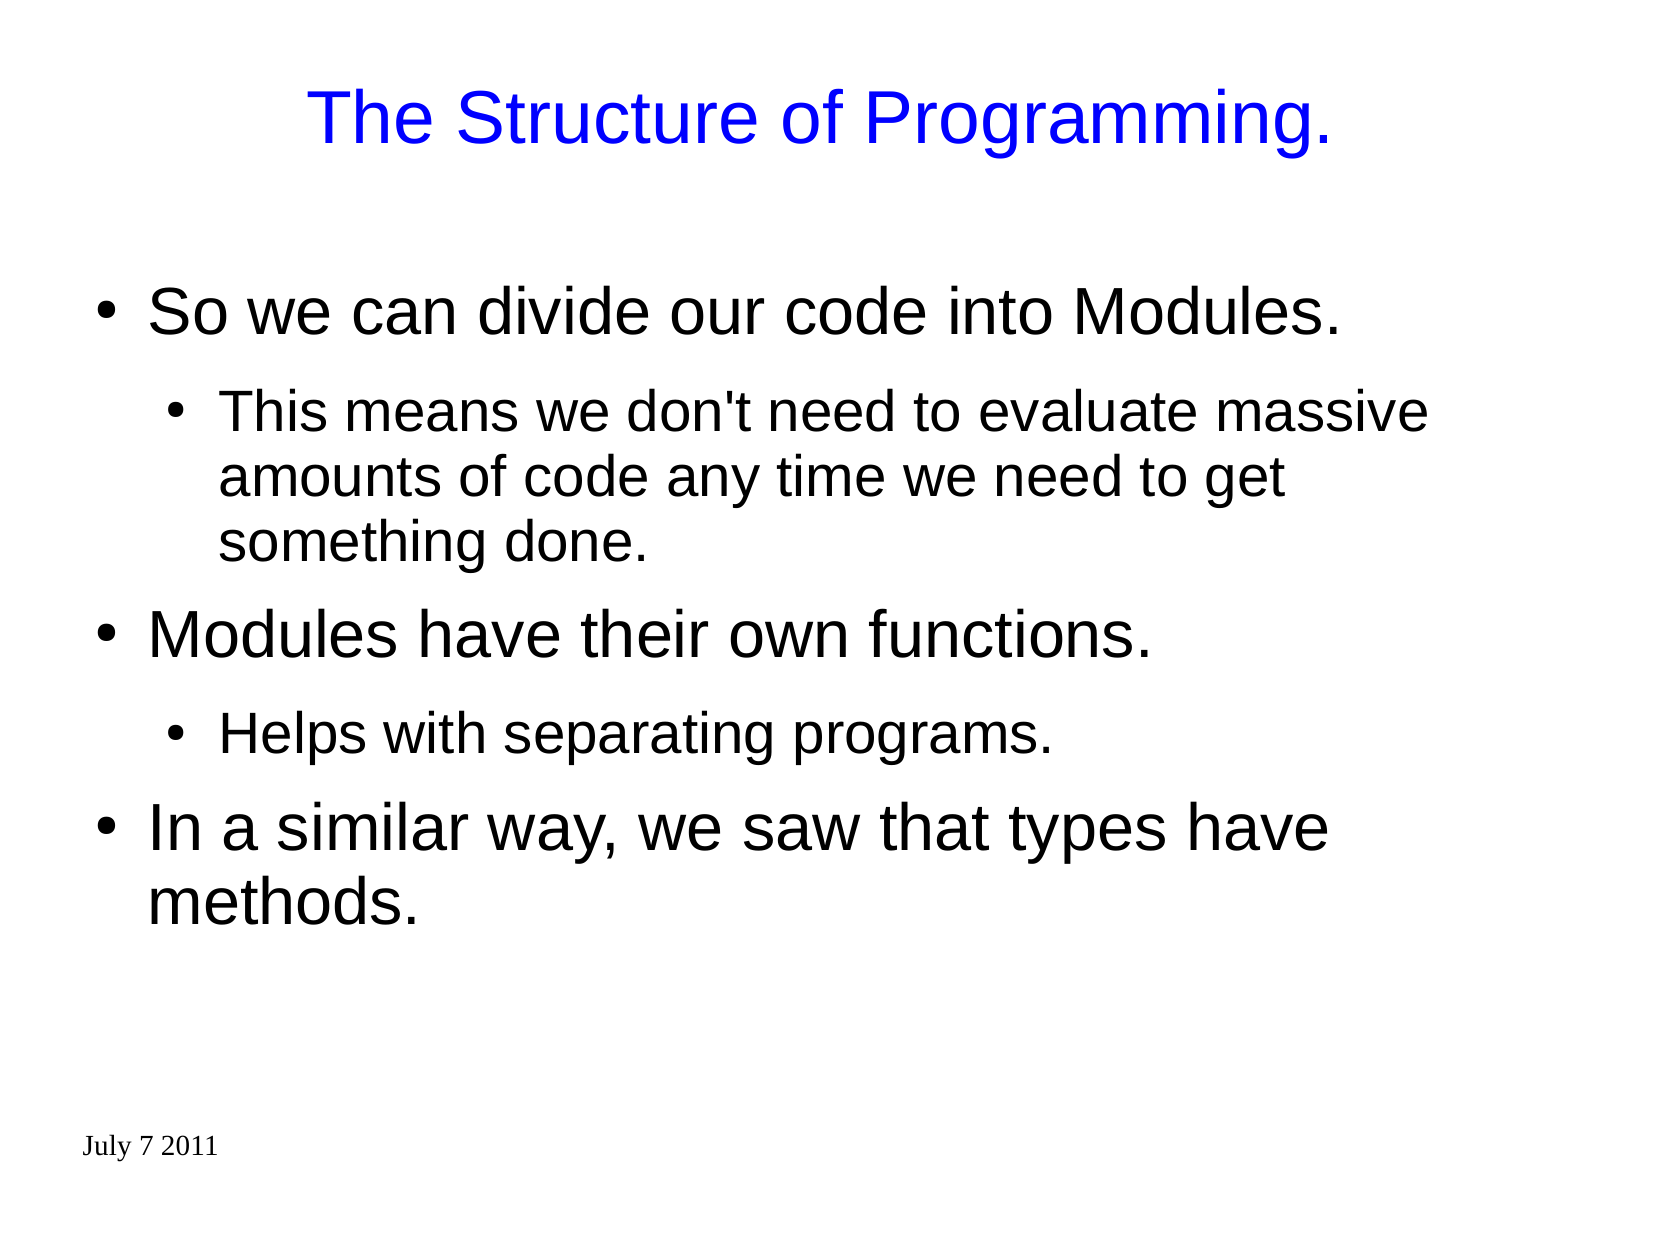

# The Structure of Programming.
So we can divide our code into Modules.
This means we don't need to evaluate massive amounts of code any time we need to get something done.
Modules have their own functions.
Helps with separating programs.
In a similar way, we saw that types have methods.
July 7 2011